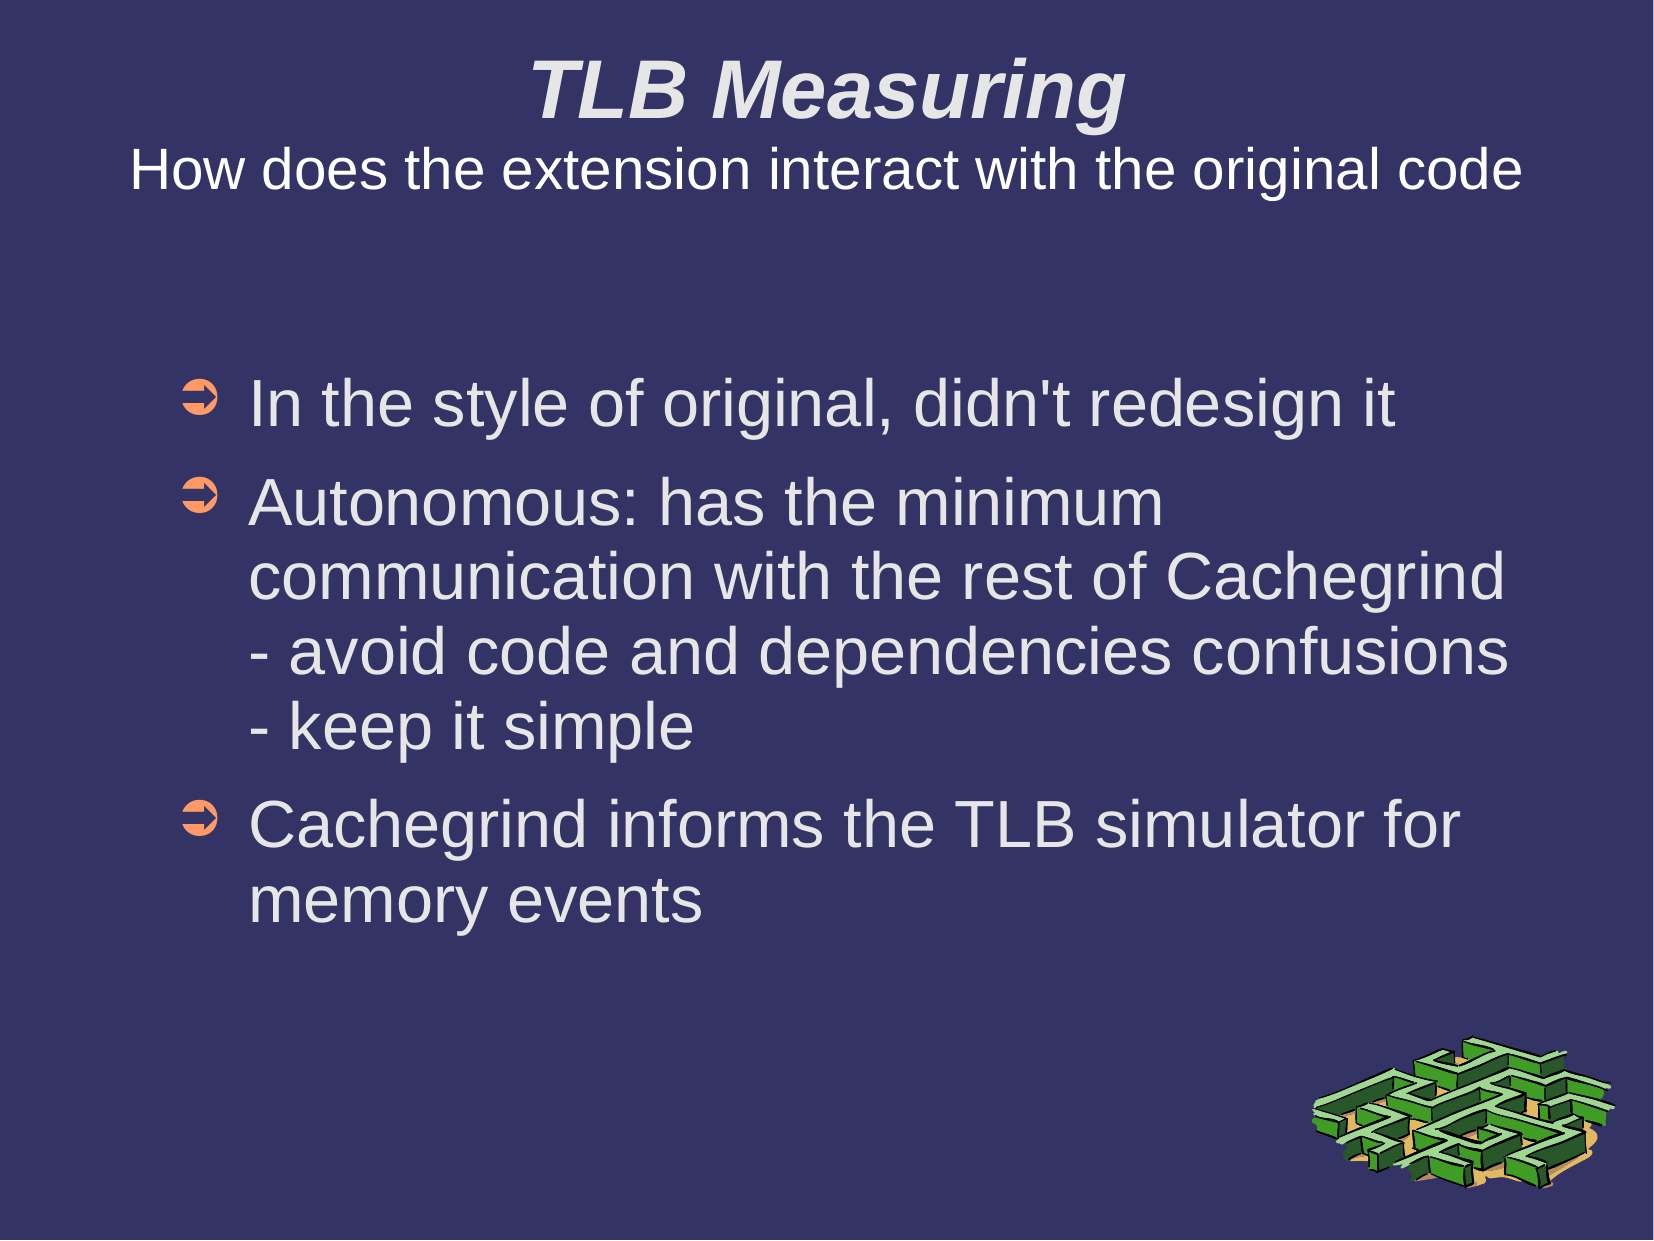

# TLB Measuring How does the extension interact with the original code
In the style of original, didn't redesign it
Autonomous: has the minimum communication with the rest of Cachegrind
- avoid code and dependencies confusions
- keep it simple
Cachegrind informs the TLB simulator for memory events